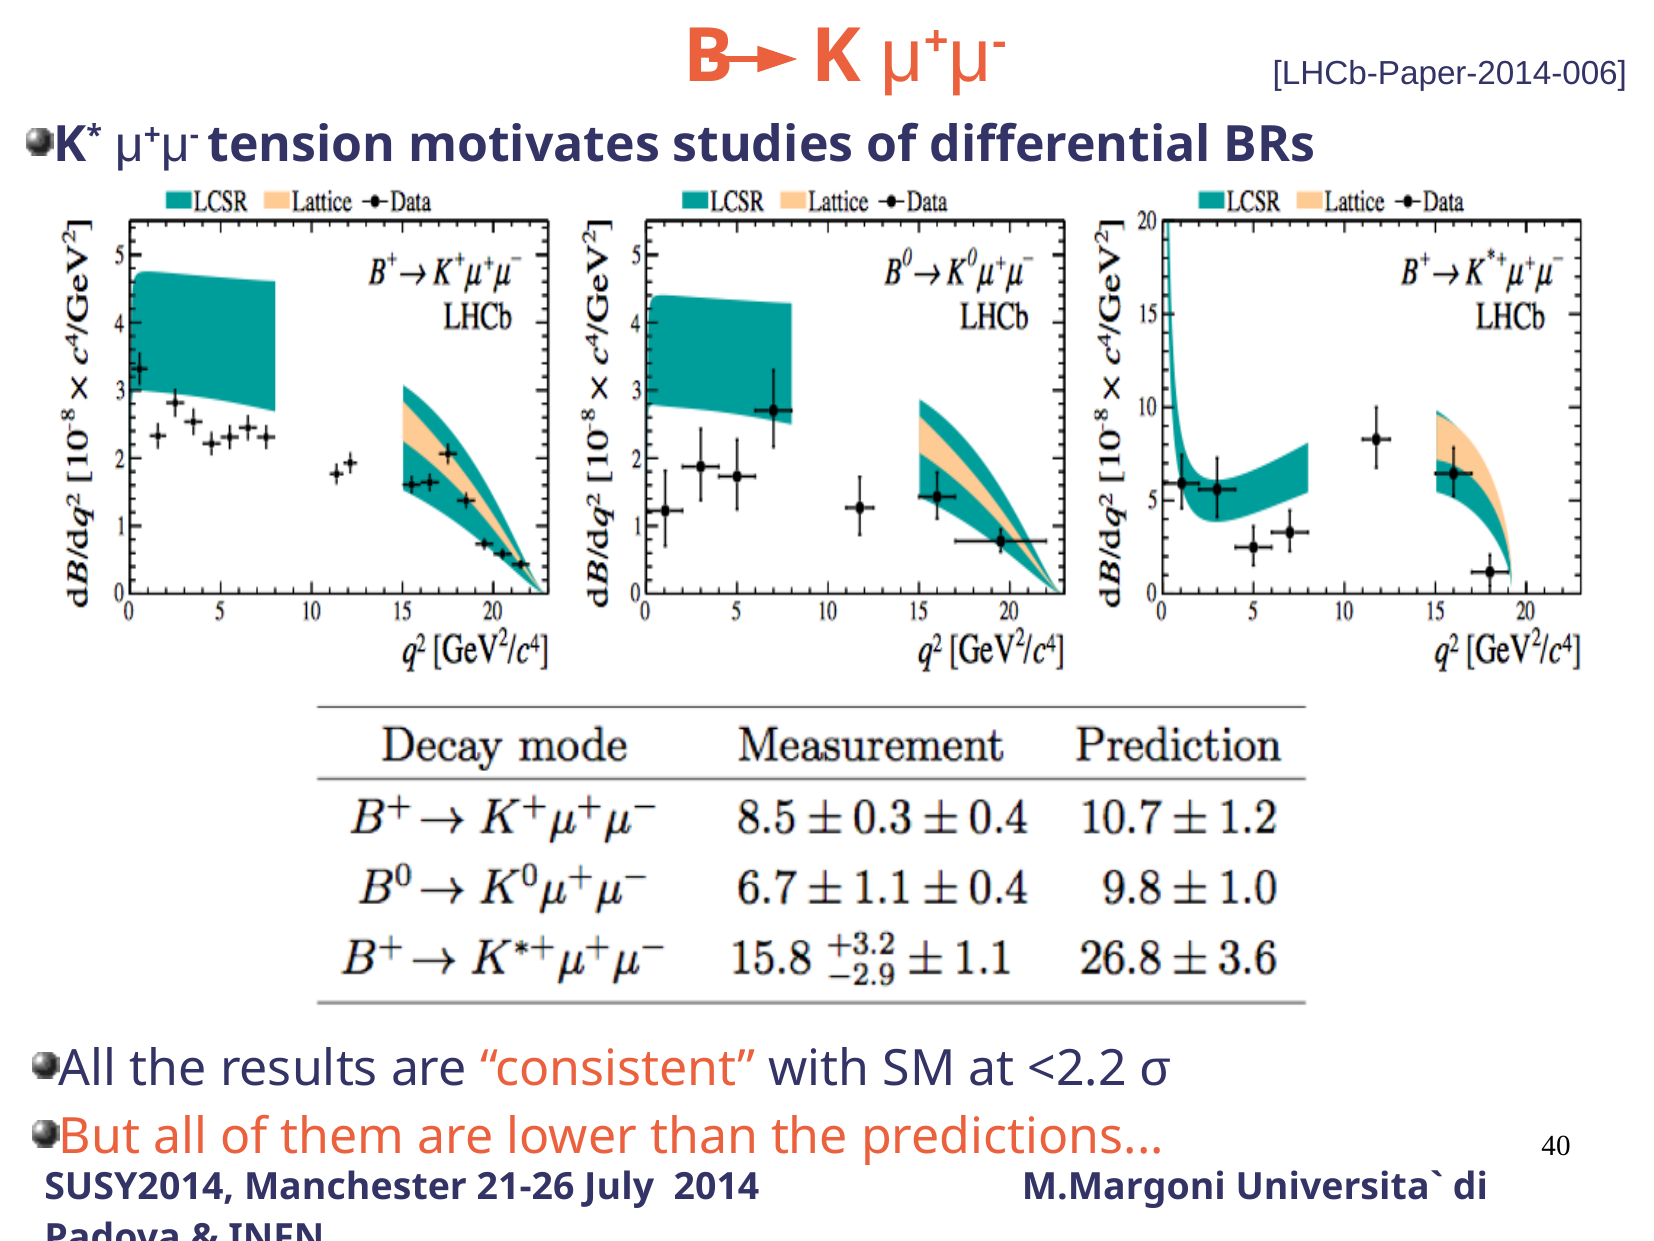

# B K μ+μ-
[LHCb-Paper-2014-006]
K* μ+μ- tension motivates studies of differential BRs
All the results are “consistent” with SM at <2.2 σ
But all of them are lower than the predictions...
40
SUSY2014, Manchester 21-26 July 2014 M.Margoni Universita` di Padova & INFN